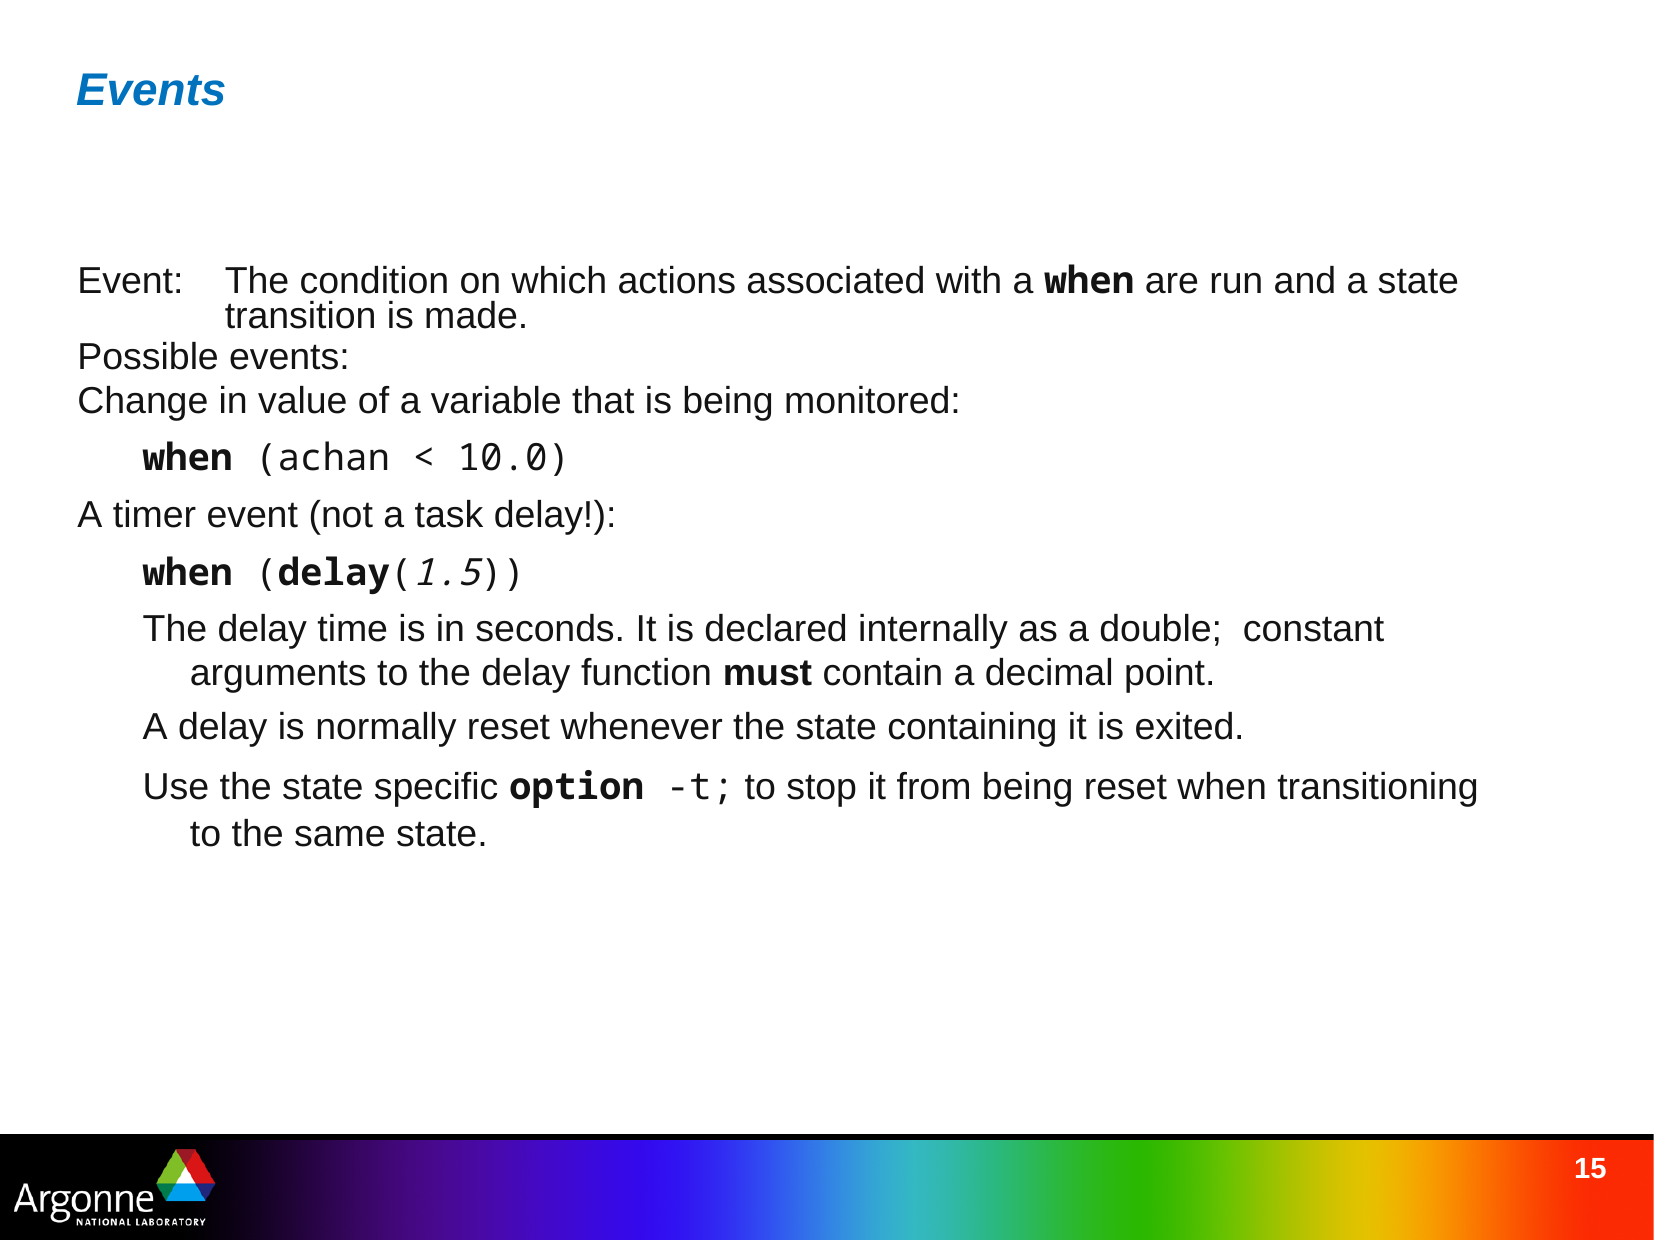

Events
# Event:	The condition on which actions associated with a when are run and a state transition is made.
Possible events:
Change in value of a variable that is being monitored:
when (achan < 10.0)
A timer event (not a task delay!):
when (delay(1.5))
The delay time is in seconds. It is declared internally as a double; constant arguments to the delay function must contain a decimal point.
A delay is normally reset whenever the state containing it is exited.
Use the state specific option -t; to stop it from being reset when transitioning to the same state.
15